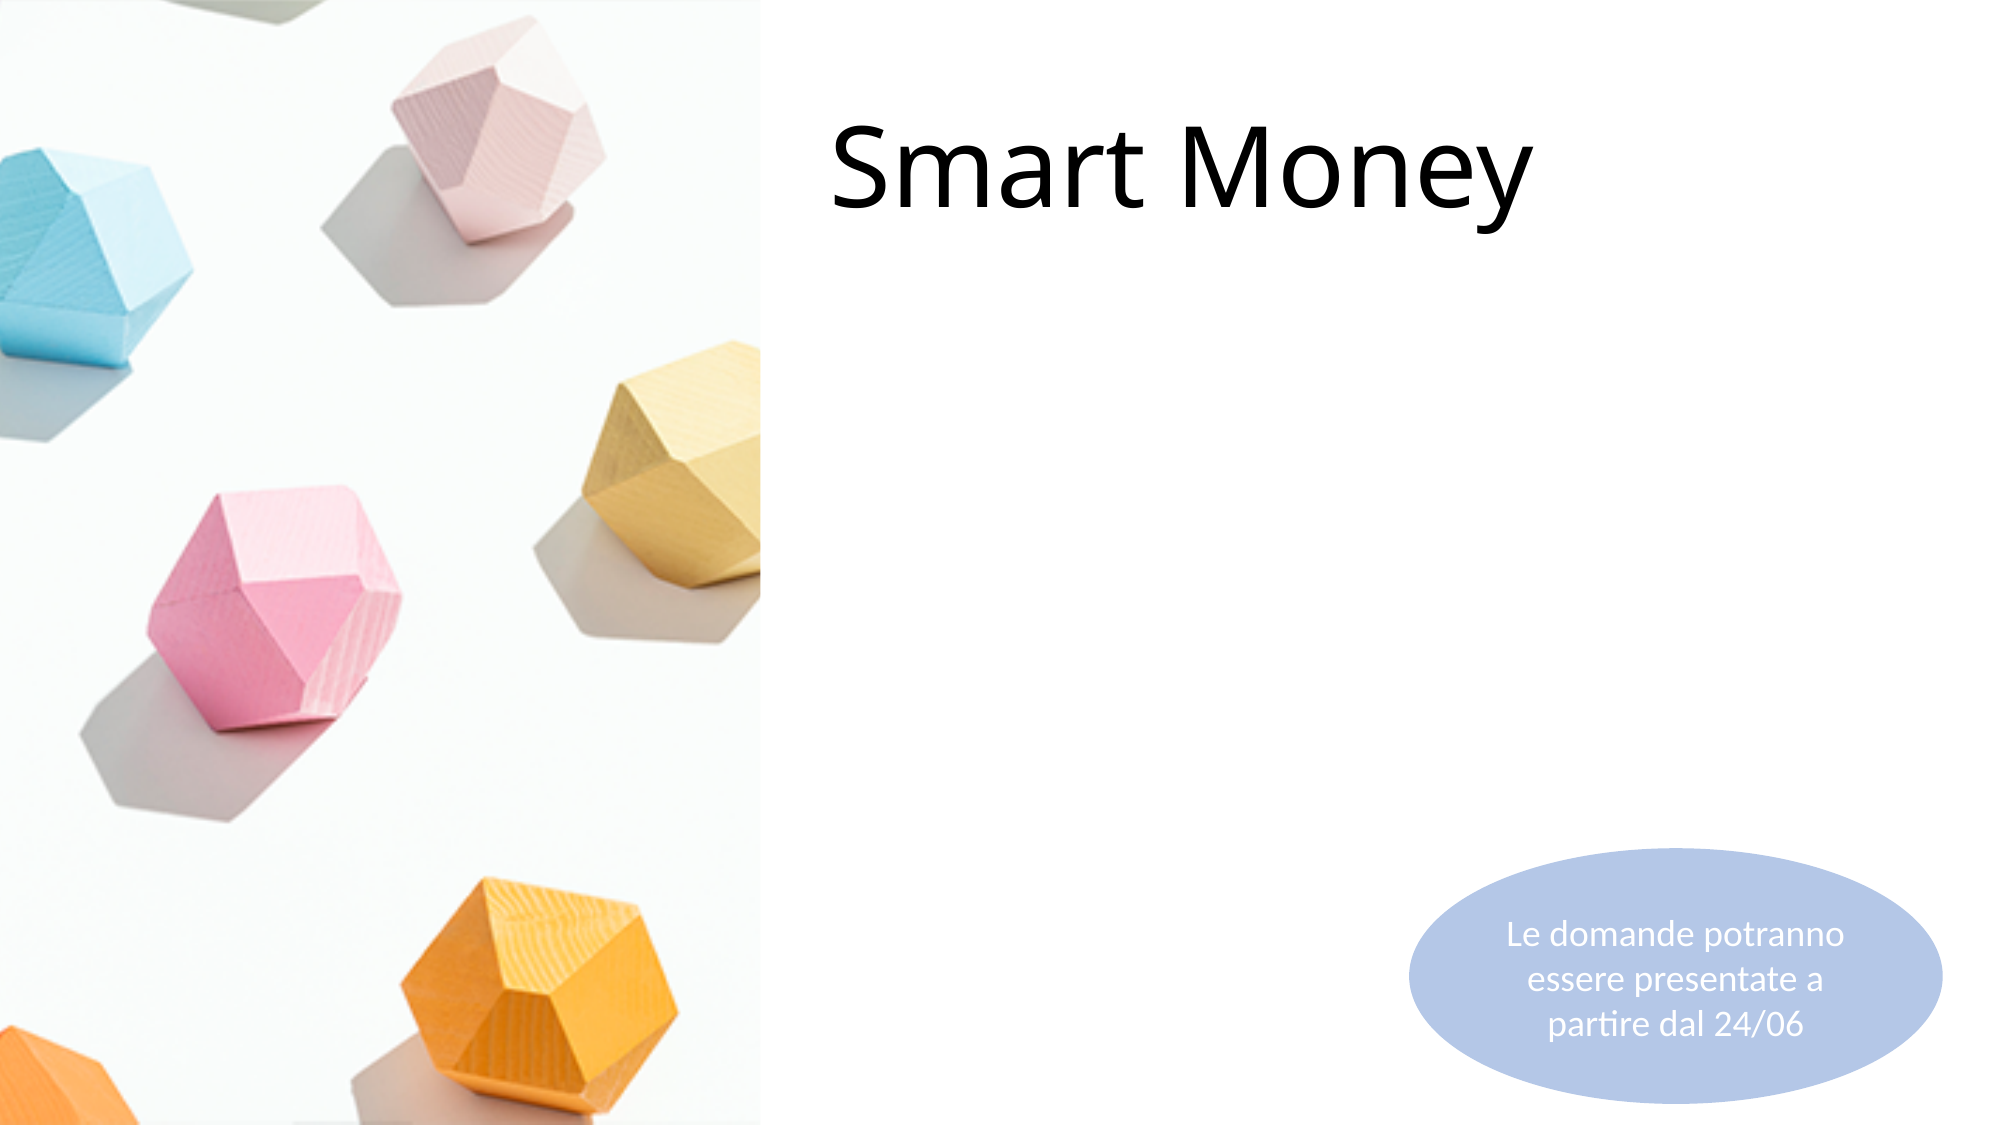

# Smart Money
https://www.invitalia.it/cosa-facciamo/creiamo-nuove-aziende/smart-money
L’incentivo Smart Money ha l’obiettivo di facilitare l’incontro tra startup innovative e la rete degli incubatori e degli altri soggetti abilitati per rafforzare la presenza delle startup in Italia e supportare le potenzialità delle imprese innovative in difficoltà nell’affrontare l’emergenza epidemiologica da COV1D-19
Le domande potranno essere presentate a partire dal 24/06